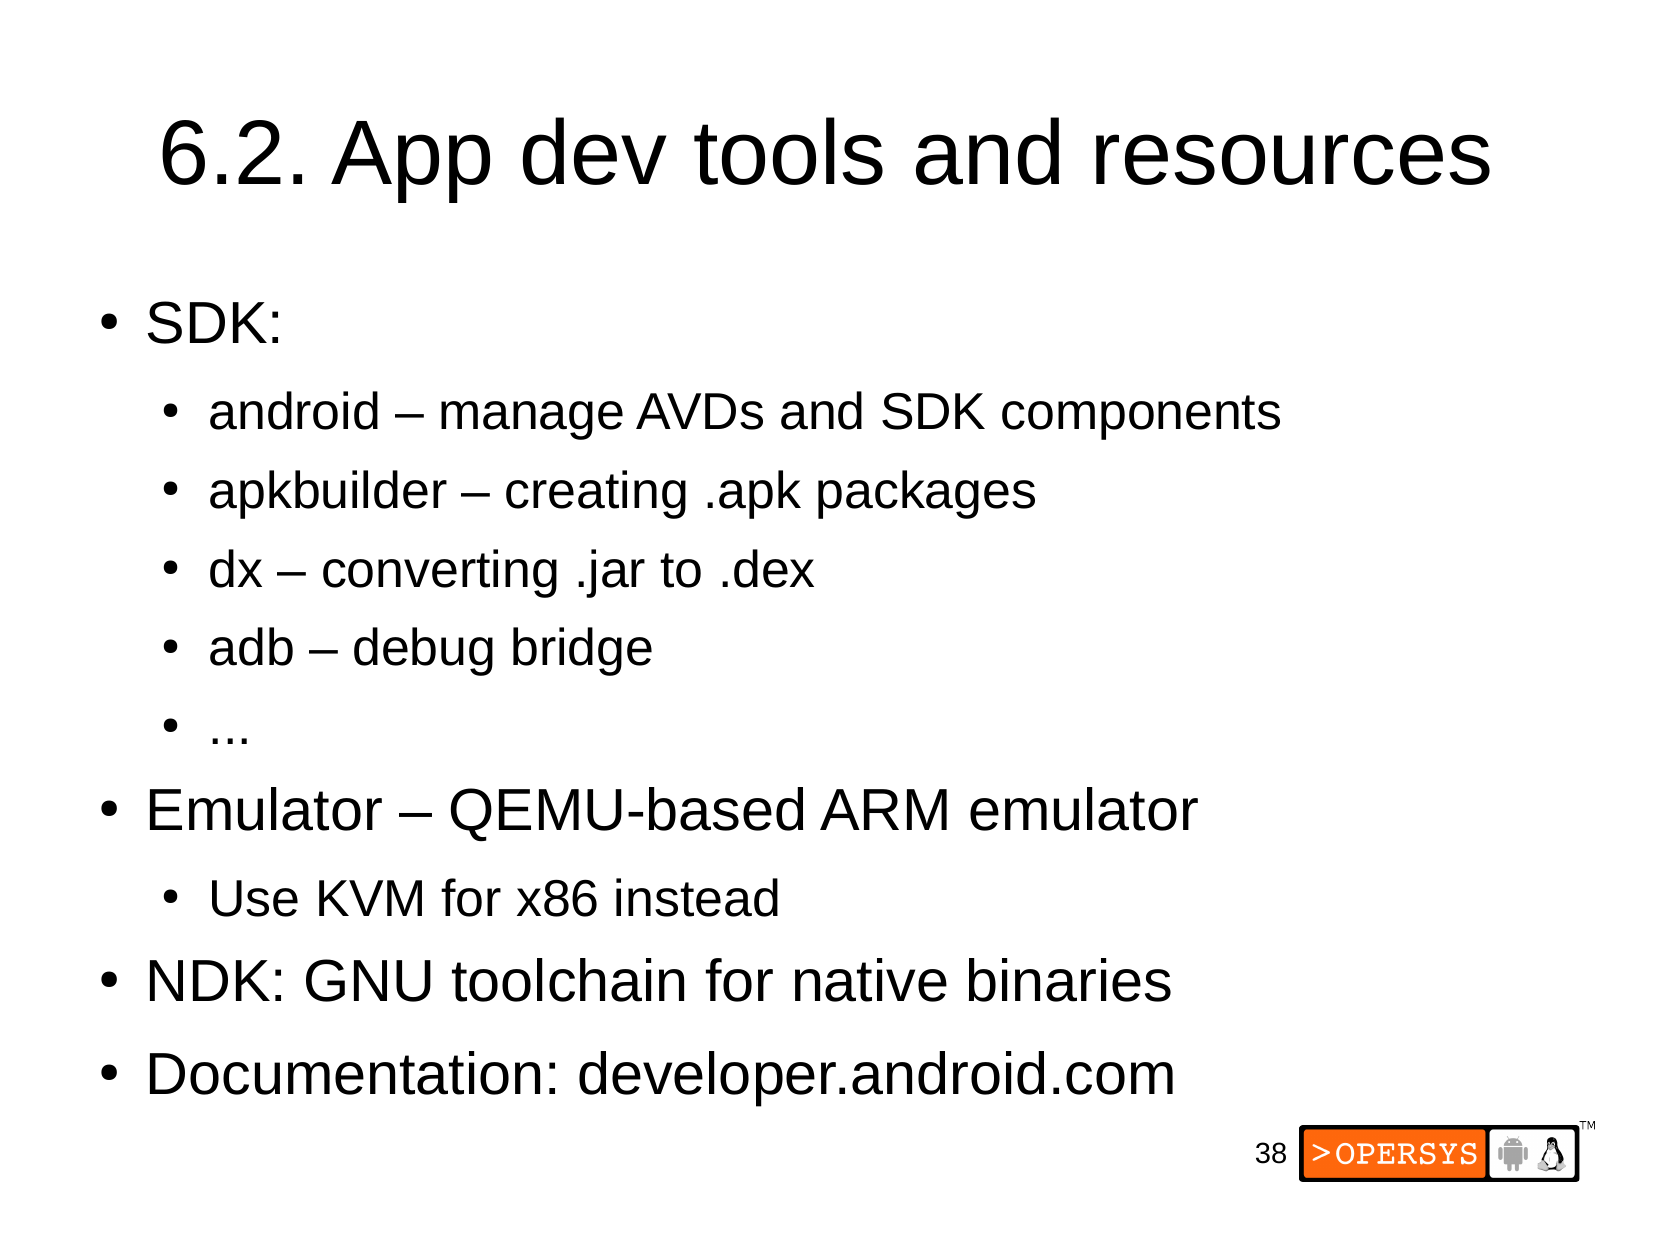

# 6.2. App dev tools and resources
SDK:
android – manage AVDs and SDK components
apkbuilder – creating .apk packages
dx – converting .jar to .dex
adb – debug bridge
...
Emulator – QEMU-based ARM emulator
Use KVM for x86 instead
NDK: GNU toolchain for native binaries
Documentation: developer.android.com